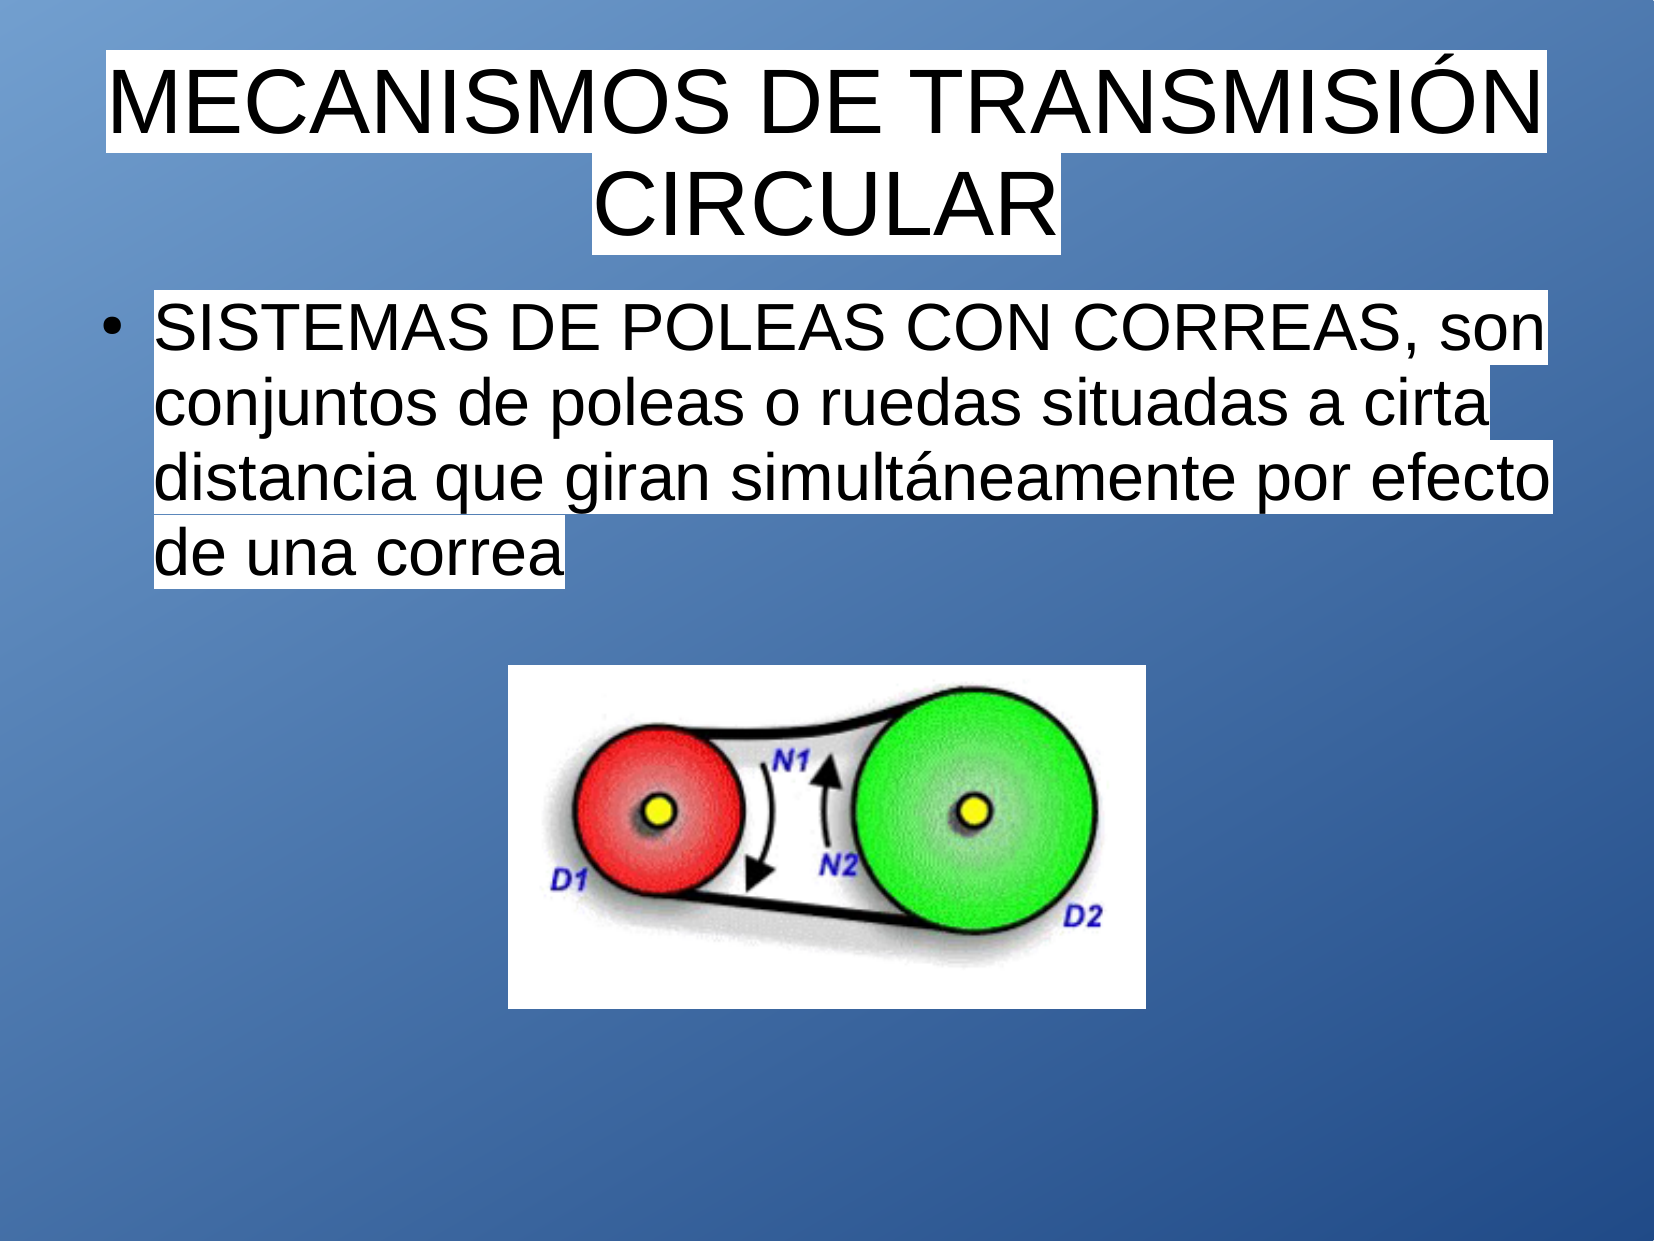

# MECANISMOS DE TRANSMISIÓN CIRCULAR
SISTEMAS DE POLEAS CON CORREAS, son conjuntos de poleas o ruedas situadas a cirta distancia que giran simultáneamente por efecto de una correa